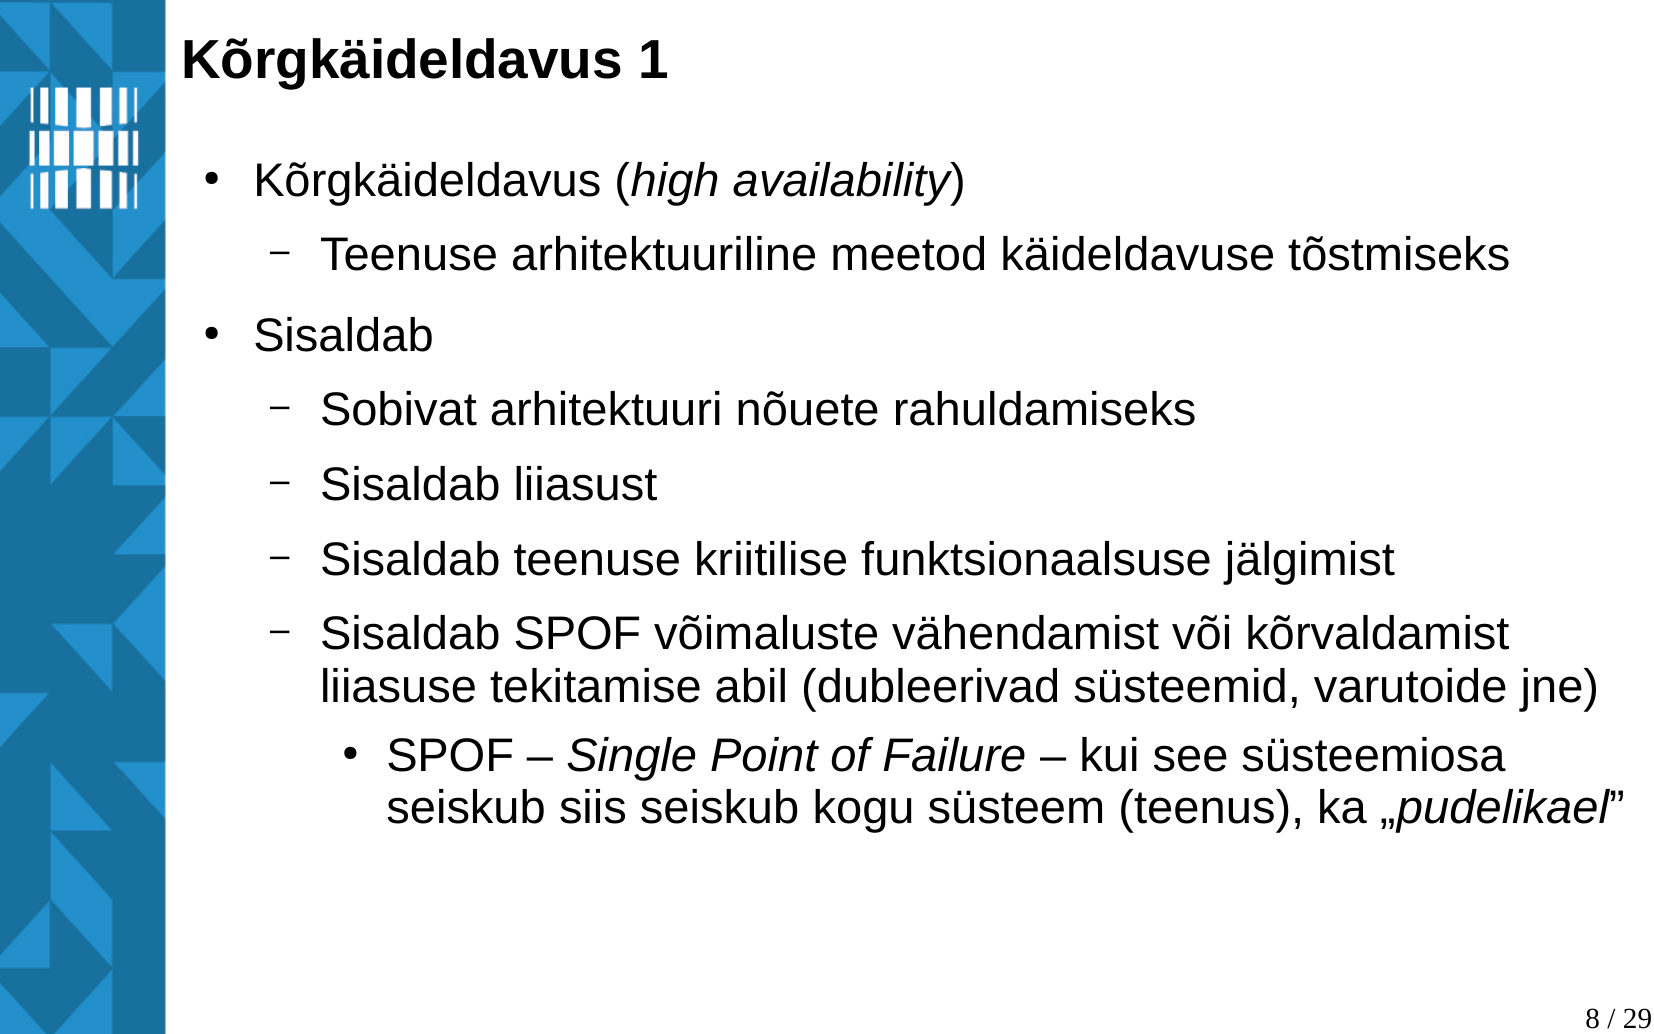

# Kõrgkäideldavus 1
Kõrgkäideldavus (high availability)
Teenuse arhitektuuriline meetod käideldavuse tõstmiseks
Sisaldab
Sobivat arhitektuuri nõuete rahuldamiseks
Sisaldab liiasust
Sisaldab teenuse kriitilise funktsionaalsuse jälgimist
Sisaldab SPOF võimaluste vähendamist või kõrvaldamist liiasuse tekitamise abil (dubleerivad süsteemid, varutoide jne)
SPOF – Single Point of Failure – kui see süsteemiosa seiskub siis seiskub kogu süsteem (teenus), ka „pudelikael”
8